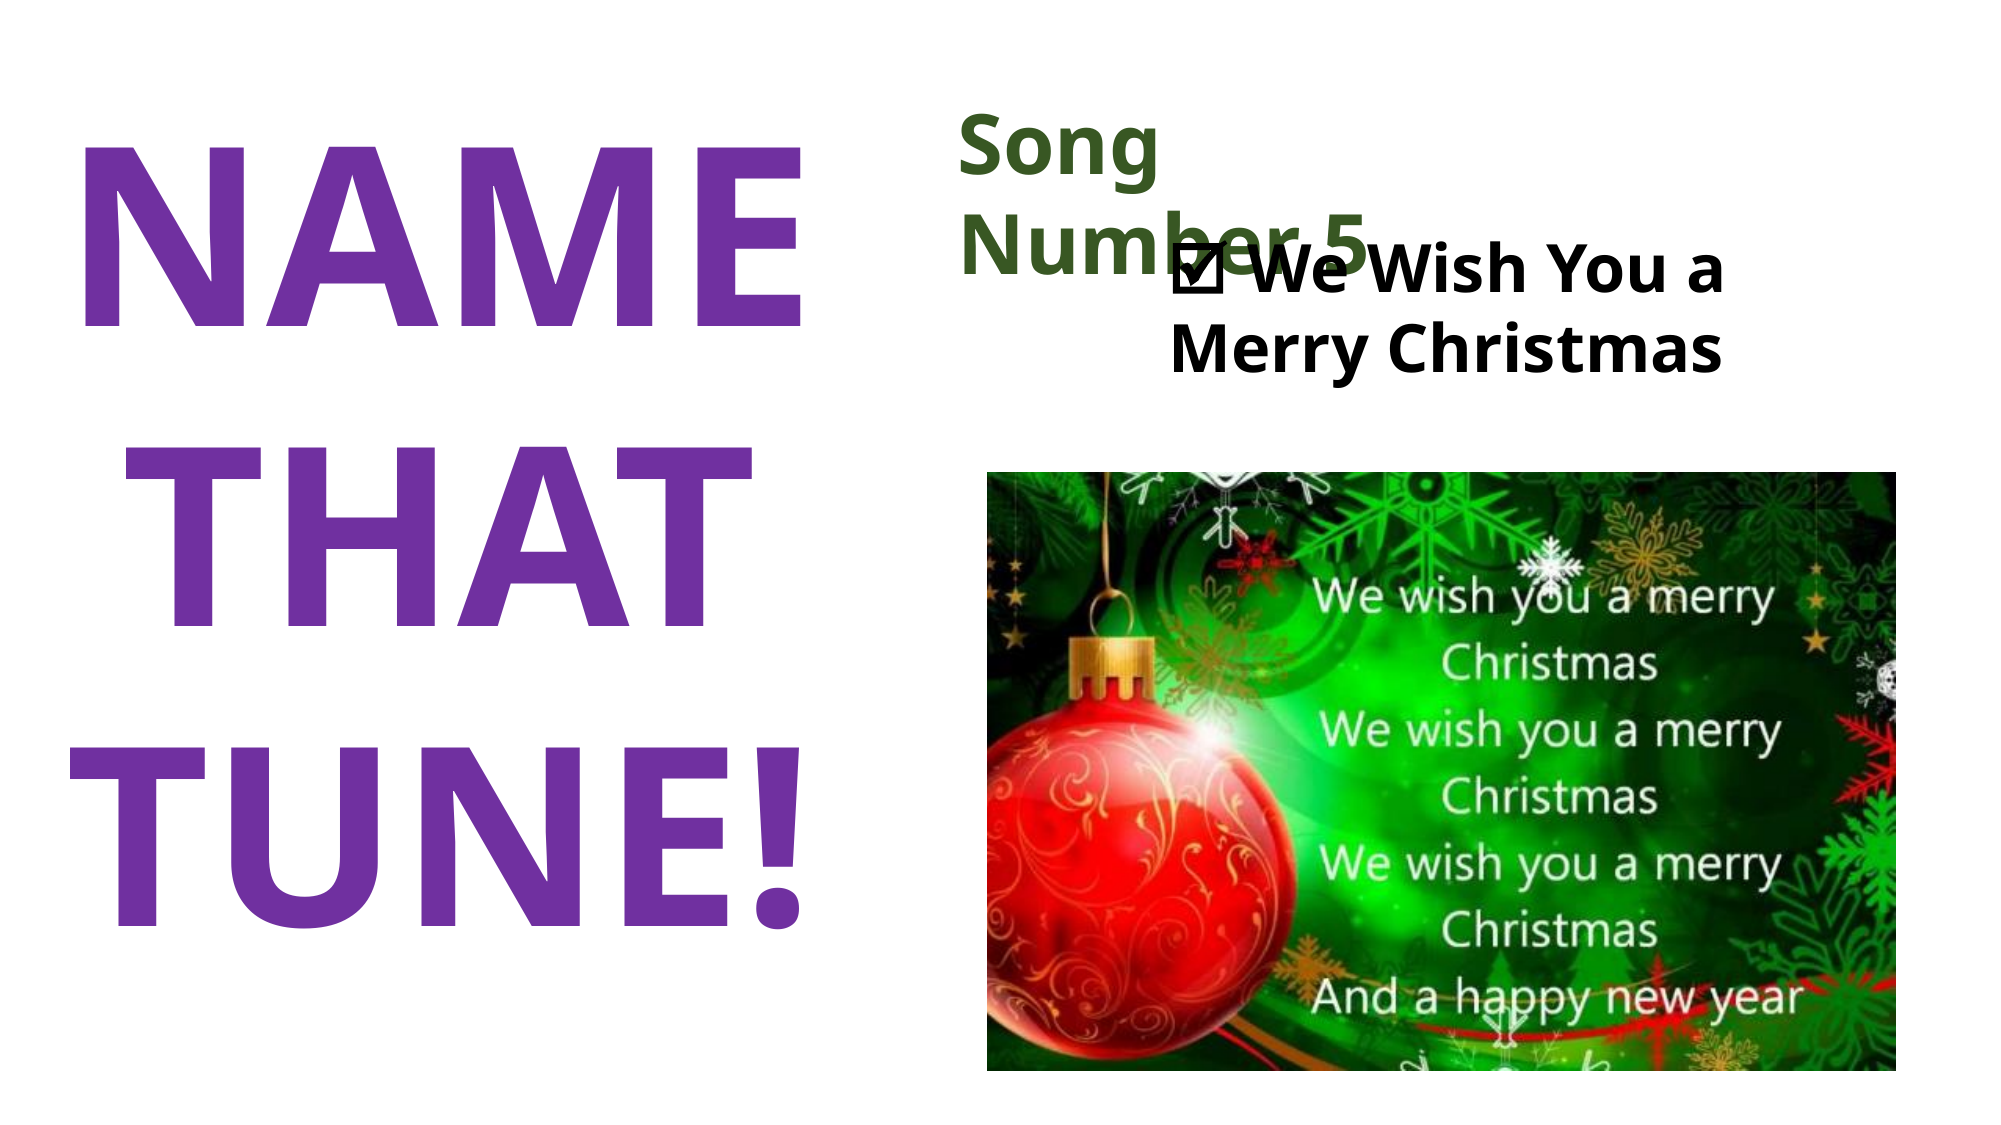

NAME
THAT
TUNE!
Song Number 5
 We Wish You a Merry Christmas